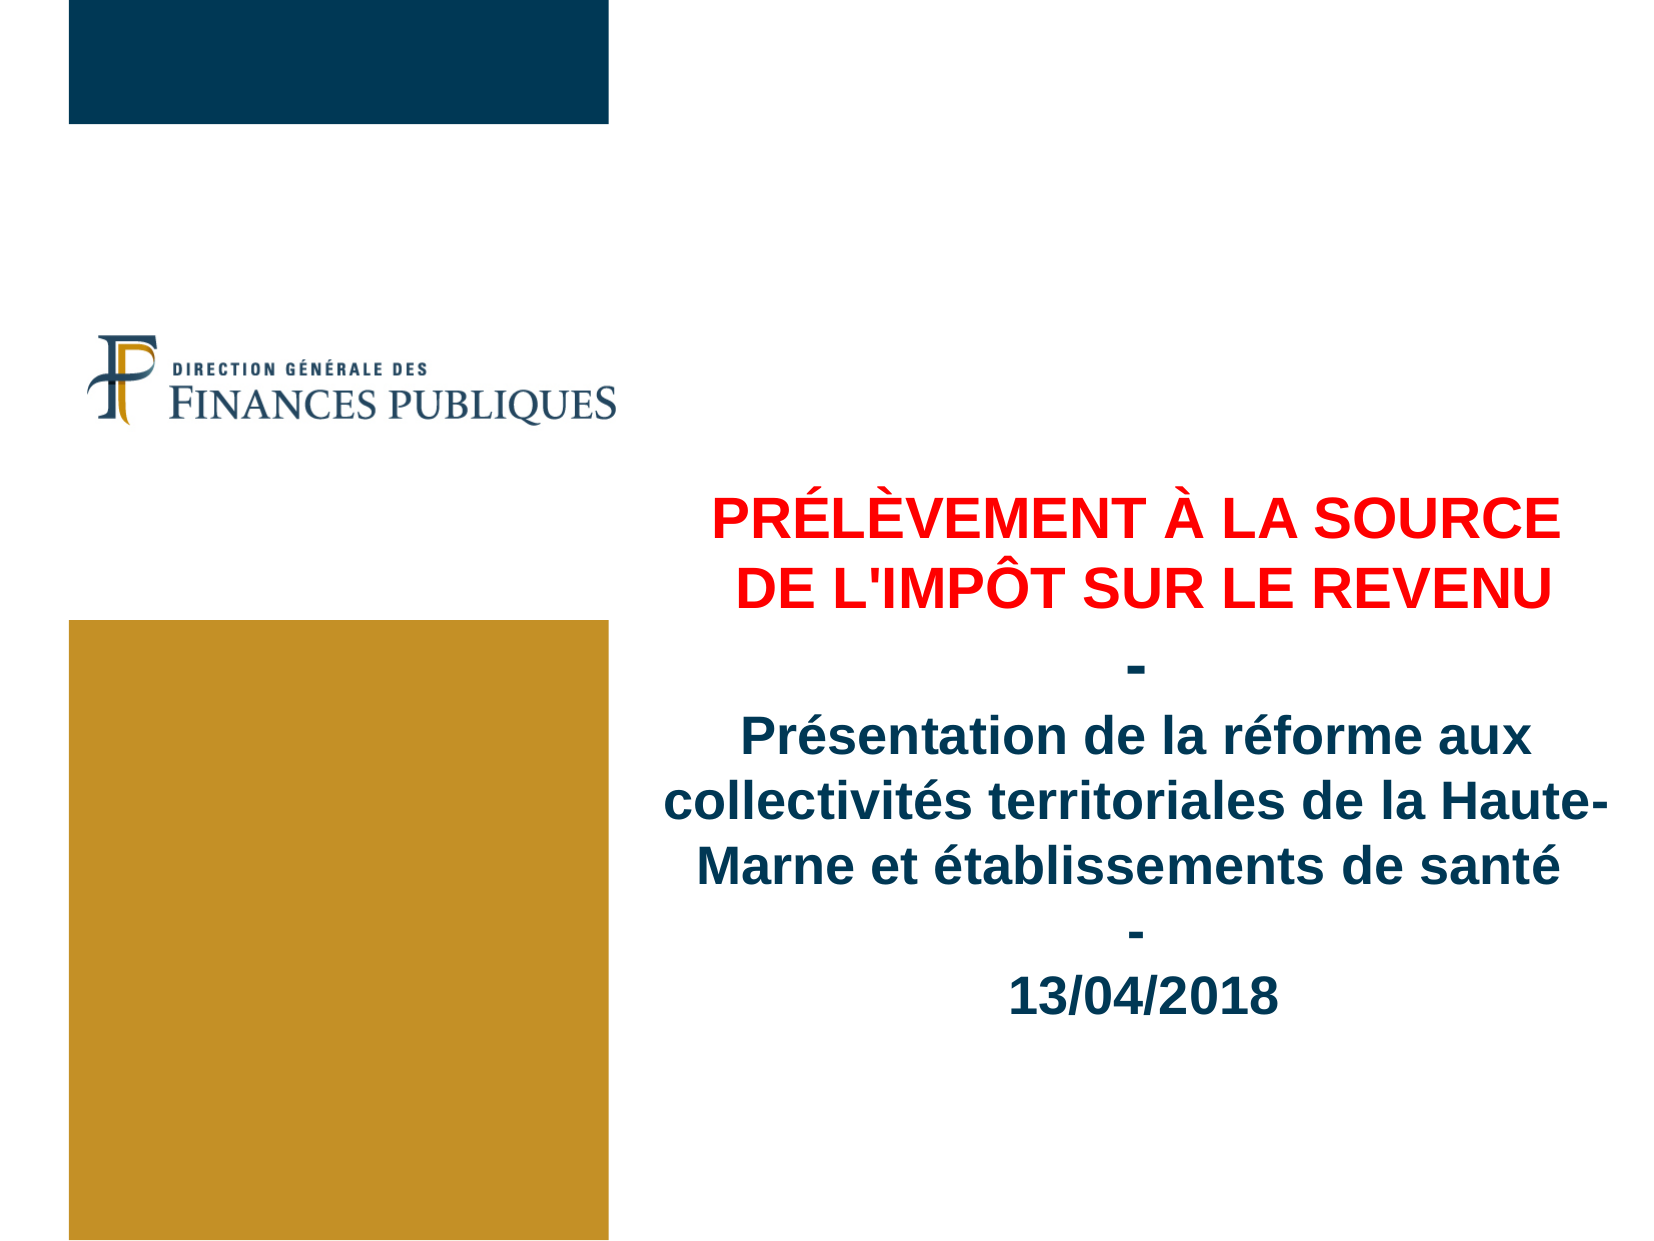

# PRÉLÈVEMENT À LA SOURCE DE L'IMPÔT SUR LE REVENU - Présentation de la réforme aux collectivités territoriales de la Haute-Marne et établissements de santé - 13/04/2018